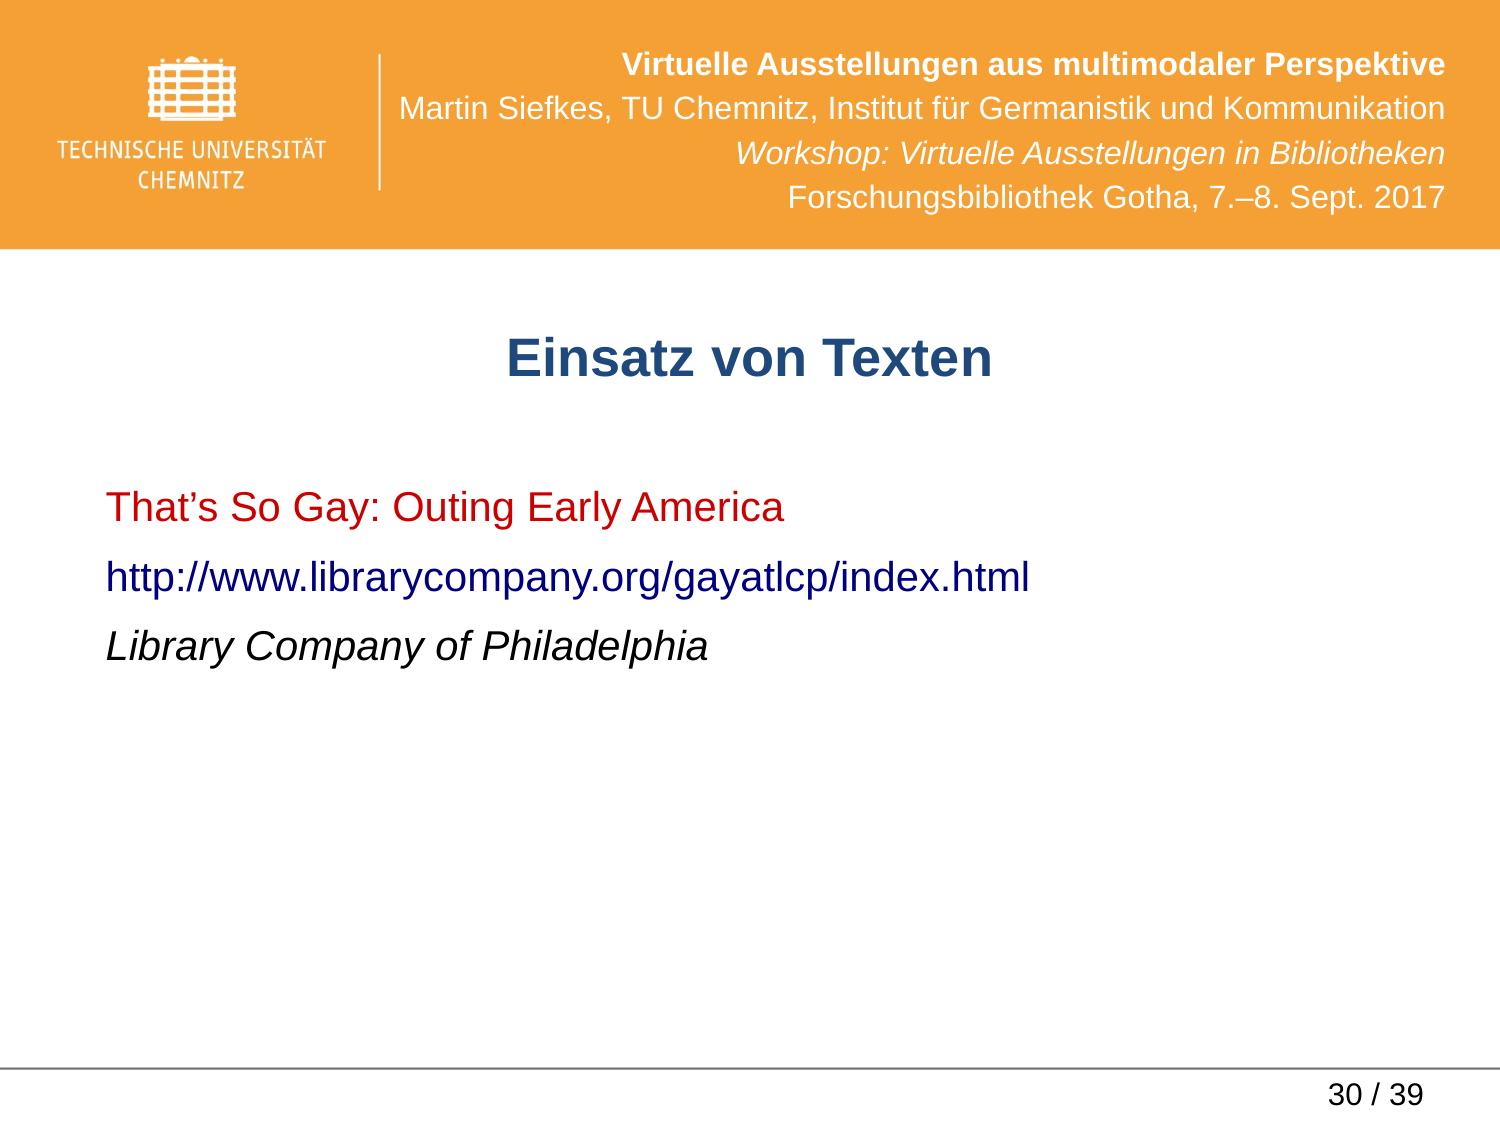

#
Einsatz von Texten
That’s So Gay: Outing Early America
http://www.librarycompany.org/gayatlcp/index.html
Library Company of Philadelphia